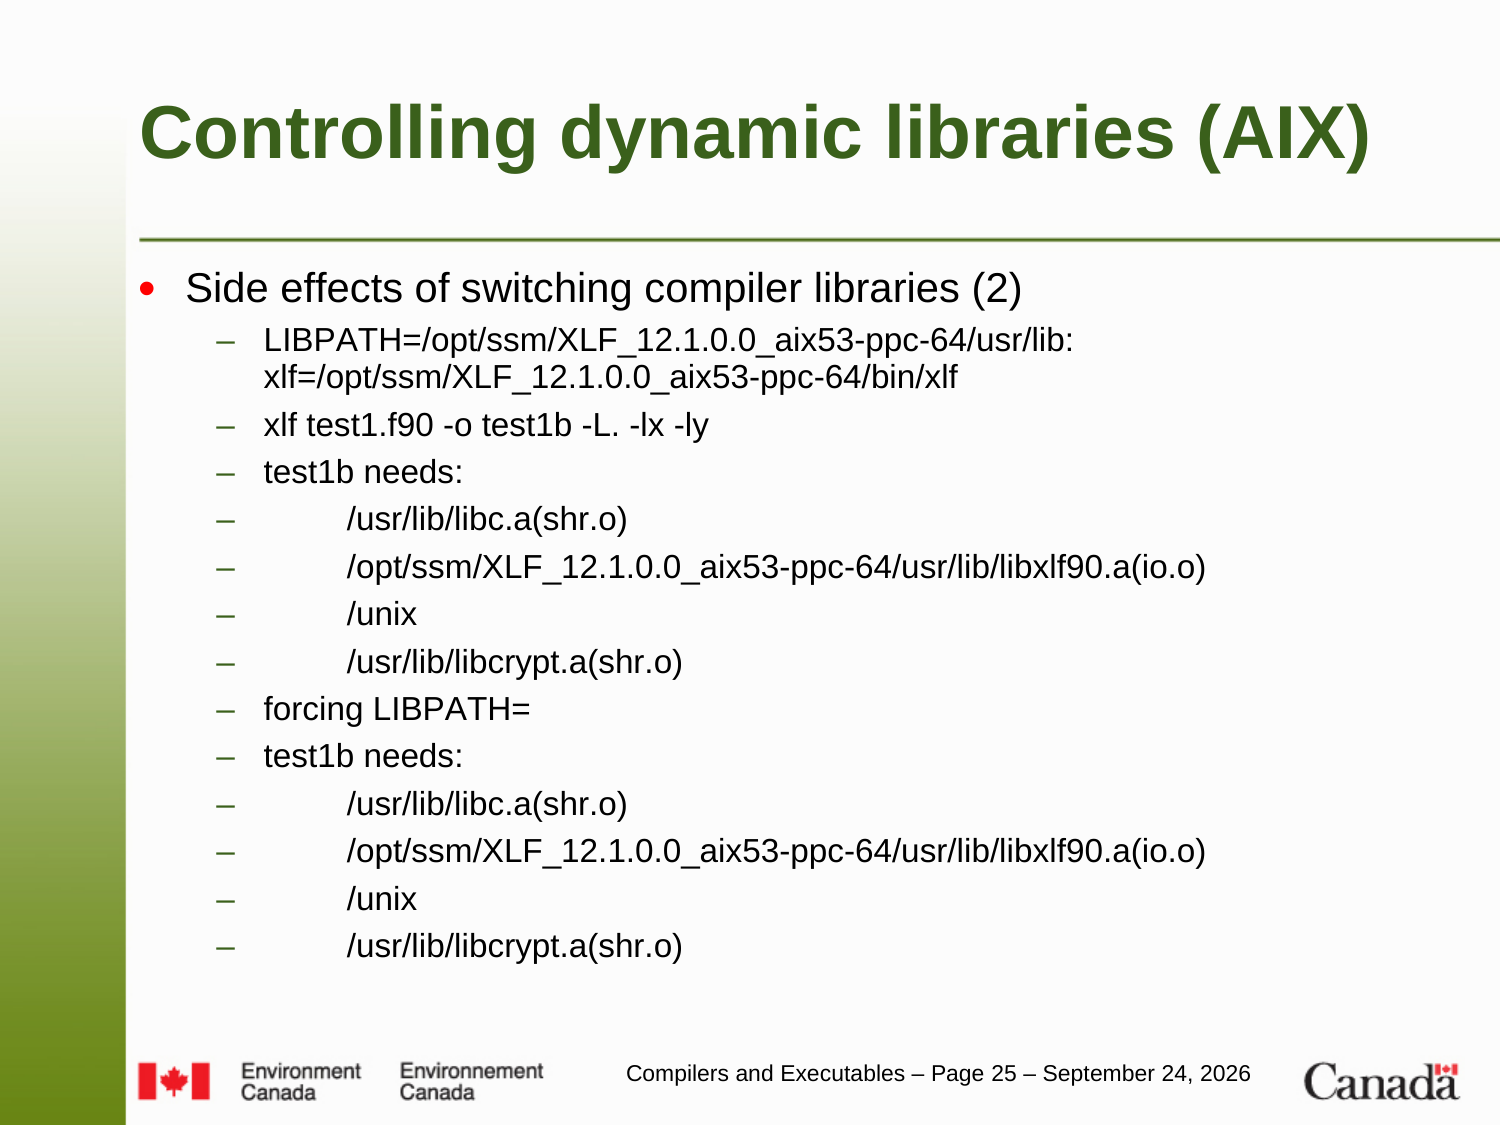

# Controlling dynamic libraries (AIX)
Side effects of switching compiler libraries (2)
LIBPATH=/opt/ssm/XLF_12.1.0.0_aix53-ppc-64/usr/lib: xlf=/opt/ssm/XLF_12.1.0.0_aix53-ppc-64/bin/xlf
xlf test1.f90 -o test1b -L. -lx -ly
test1b needs:
 /usr/lib/libc.a(shr.o)
 /opt/ssm/XLF_12.1.0.0_aix53-ppc-64/usr/lib/libxlf90.a(io.o)
 /unix
 /usr/lib/libcrypt.a(shr.o)
forcing LIBPATH=
test1b needs:
 /usr/lib/libc.a(shr.o)
 /opt/ssm/XLF_12.1.0.0_aix53-ppc-64/usr/lib/libxlf90.a(io.o)
 /unix
 /usr/lib/libcrypt.a(shr.o)